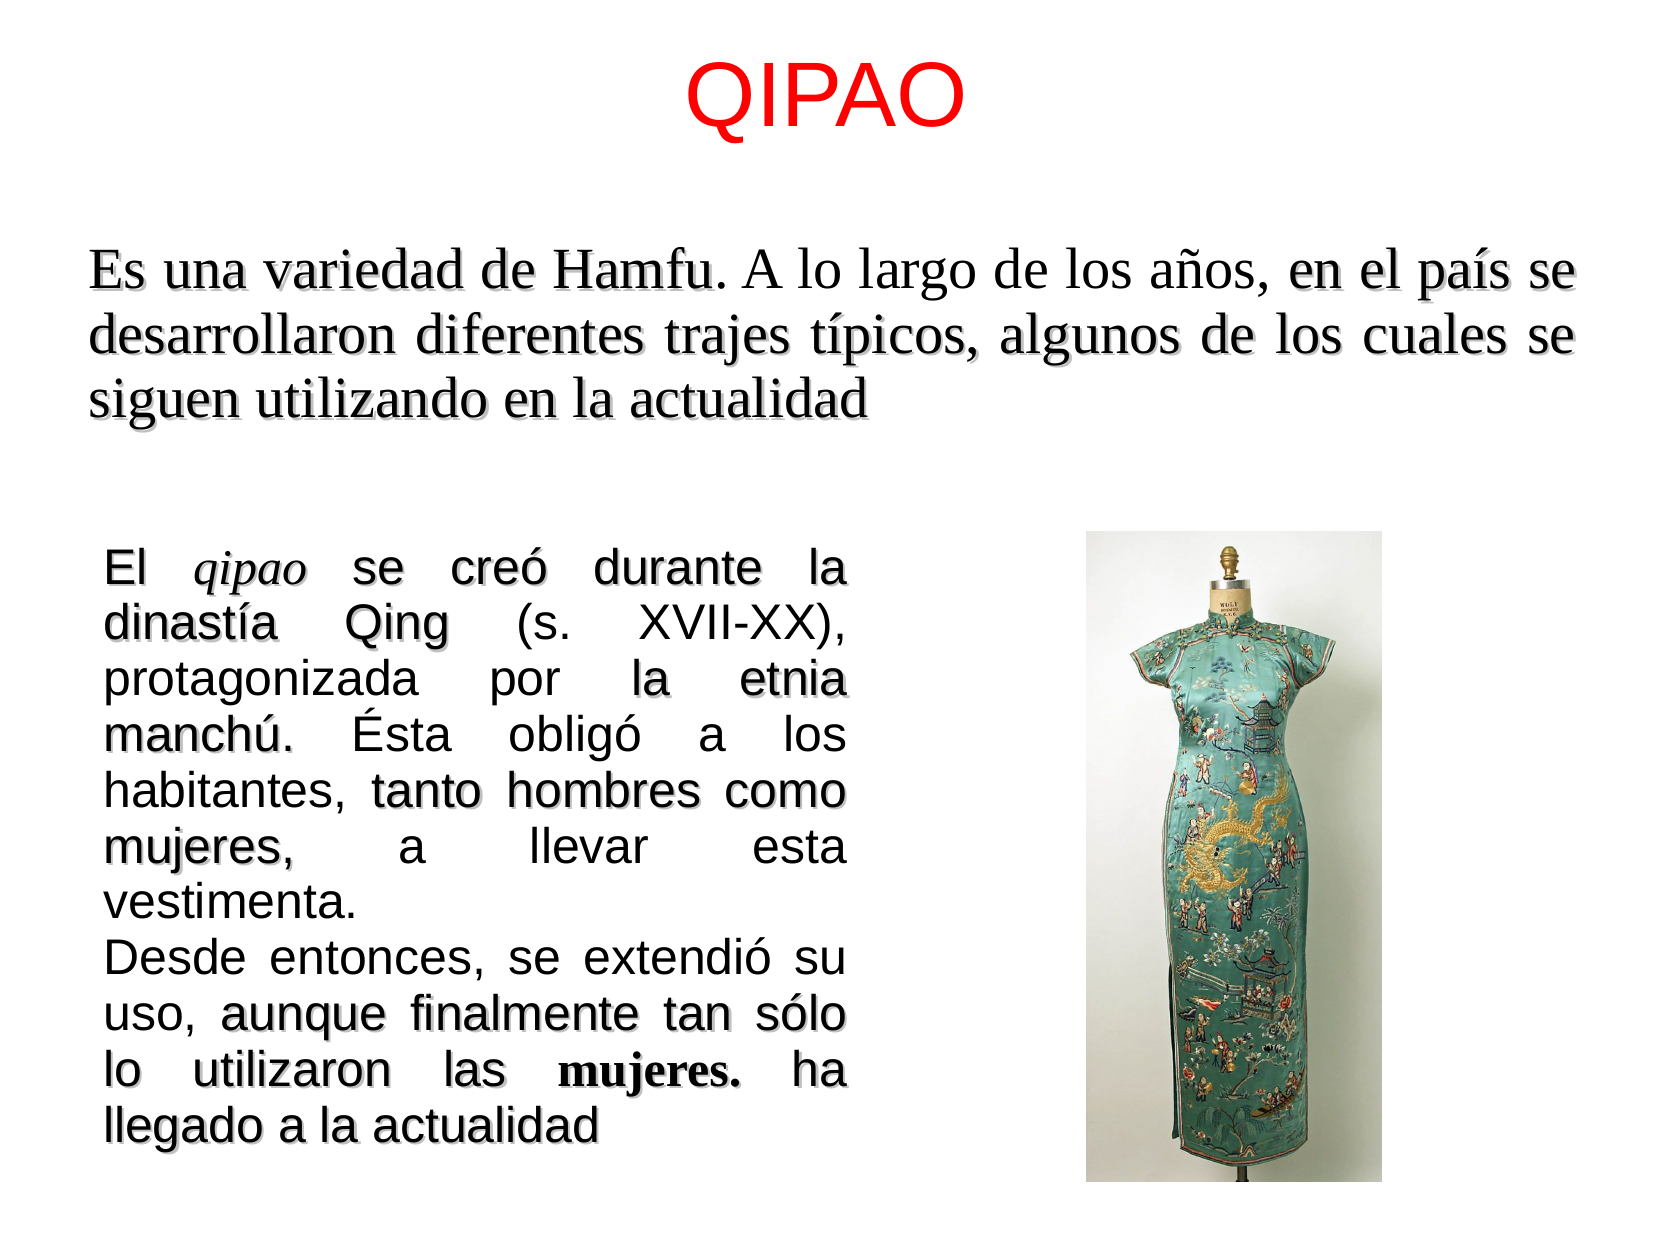

# QIPAO
Es una variedad de Hamfu. A lo largo de los años, en el país se desarrollaron diferentes trajes típicos, algunos de los cuales se siguen utilizando en la actualidad
El qipao se creó durante la dinastía Qing (s. XVII-XX), protagonizada por la etnia manchú. Ésta obligó a los habitantes, tanto hombres como mujeres, a llevar esta vestimenta.
Desde entonces, se extendió su uso, aunque finalmente tan sólo lo utilizaron las mujeres. ha llegado a la actualidad